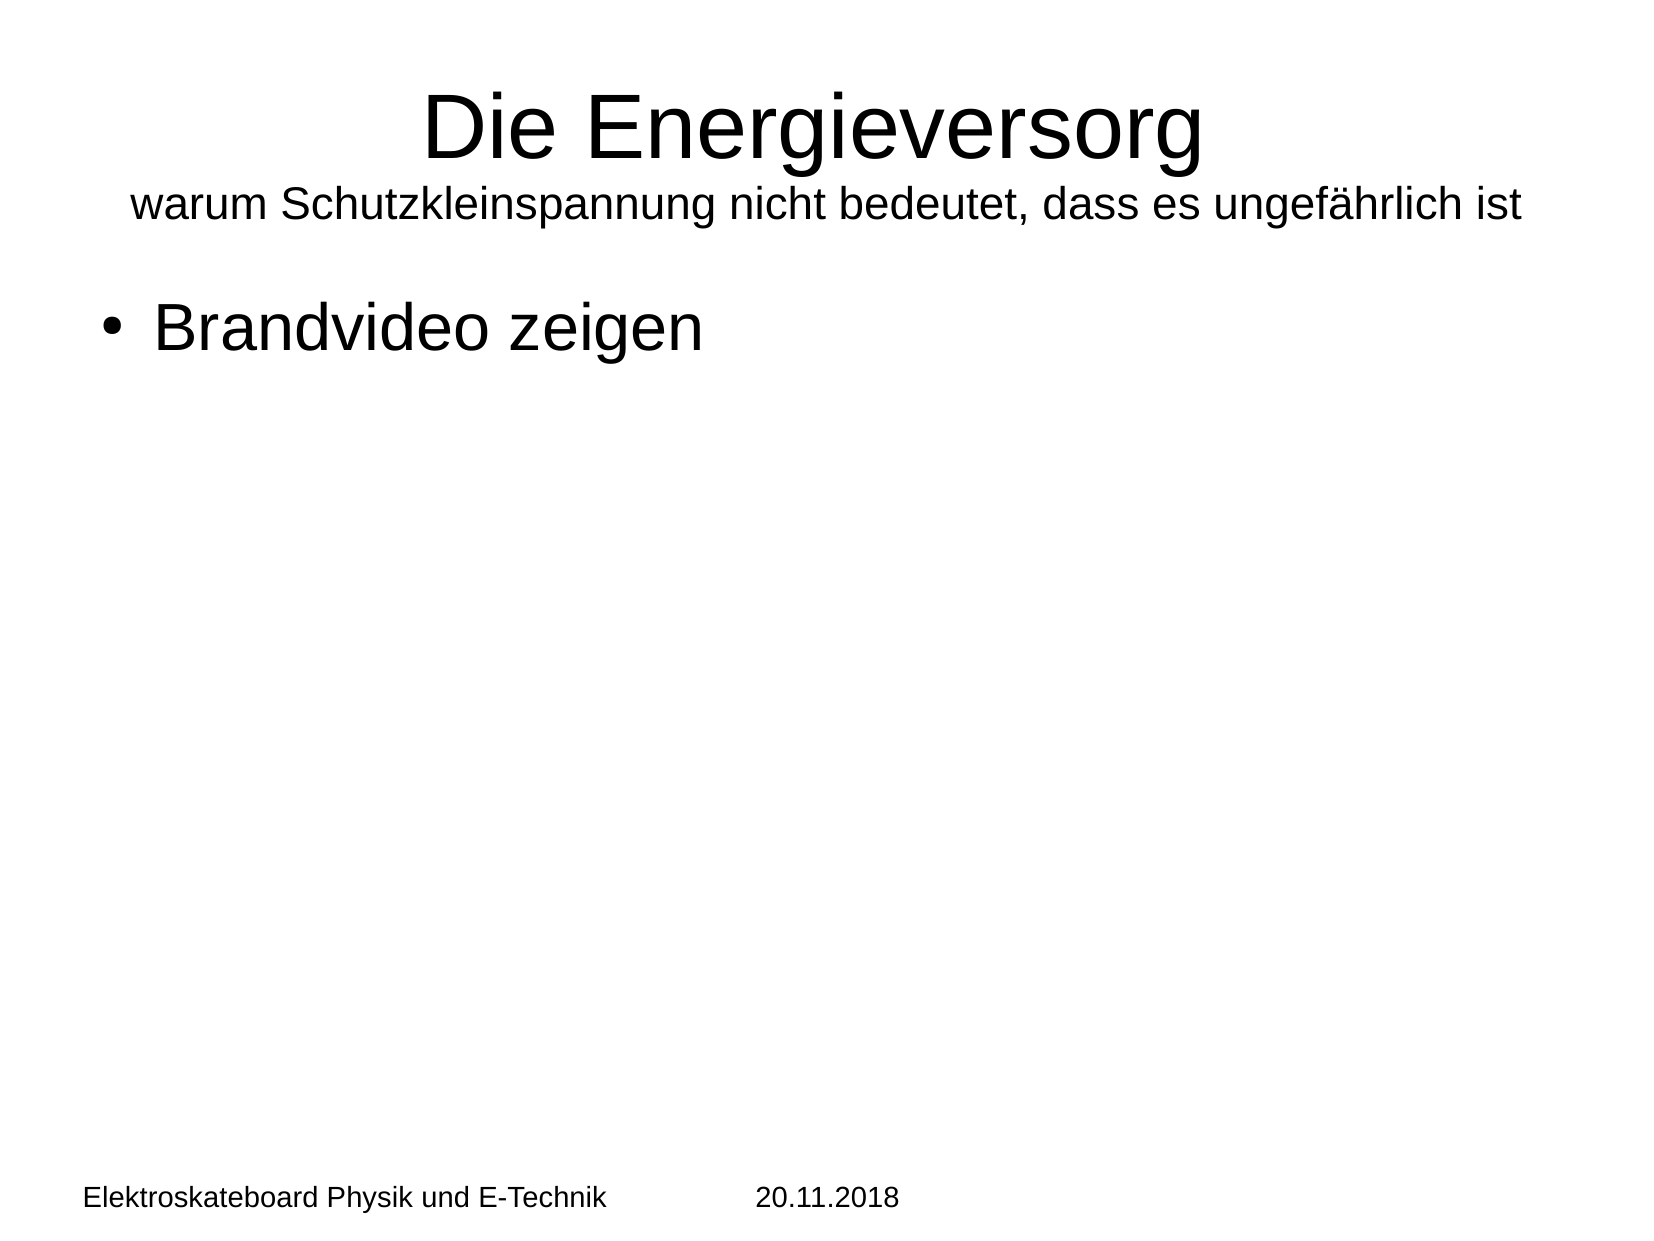

# Die Energieversorg warum Schutzkleinspannung nicht bedeutet, dass es ungefährlich ist
Brandvideo zeigen